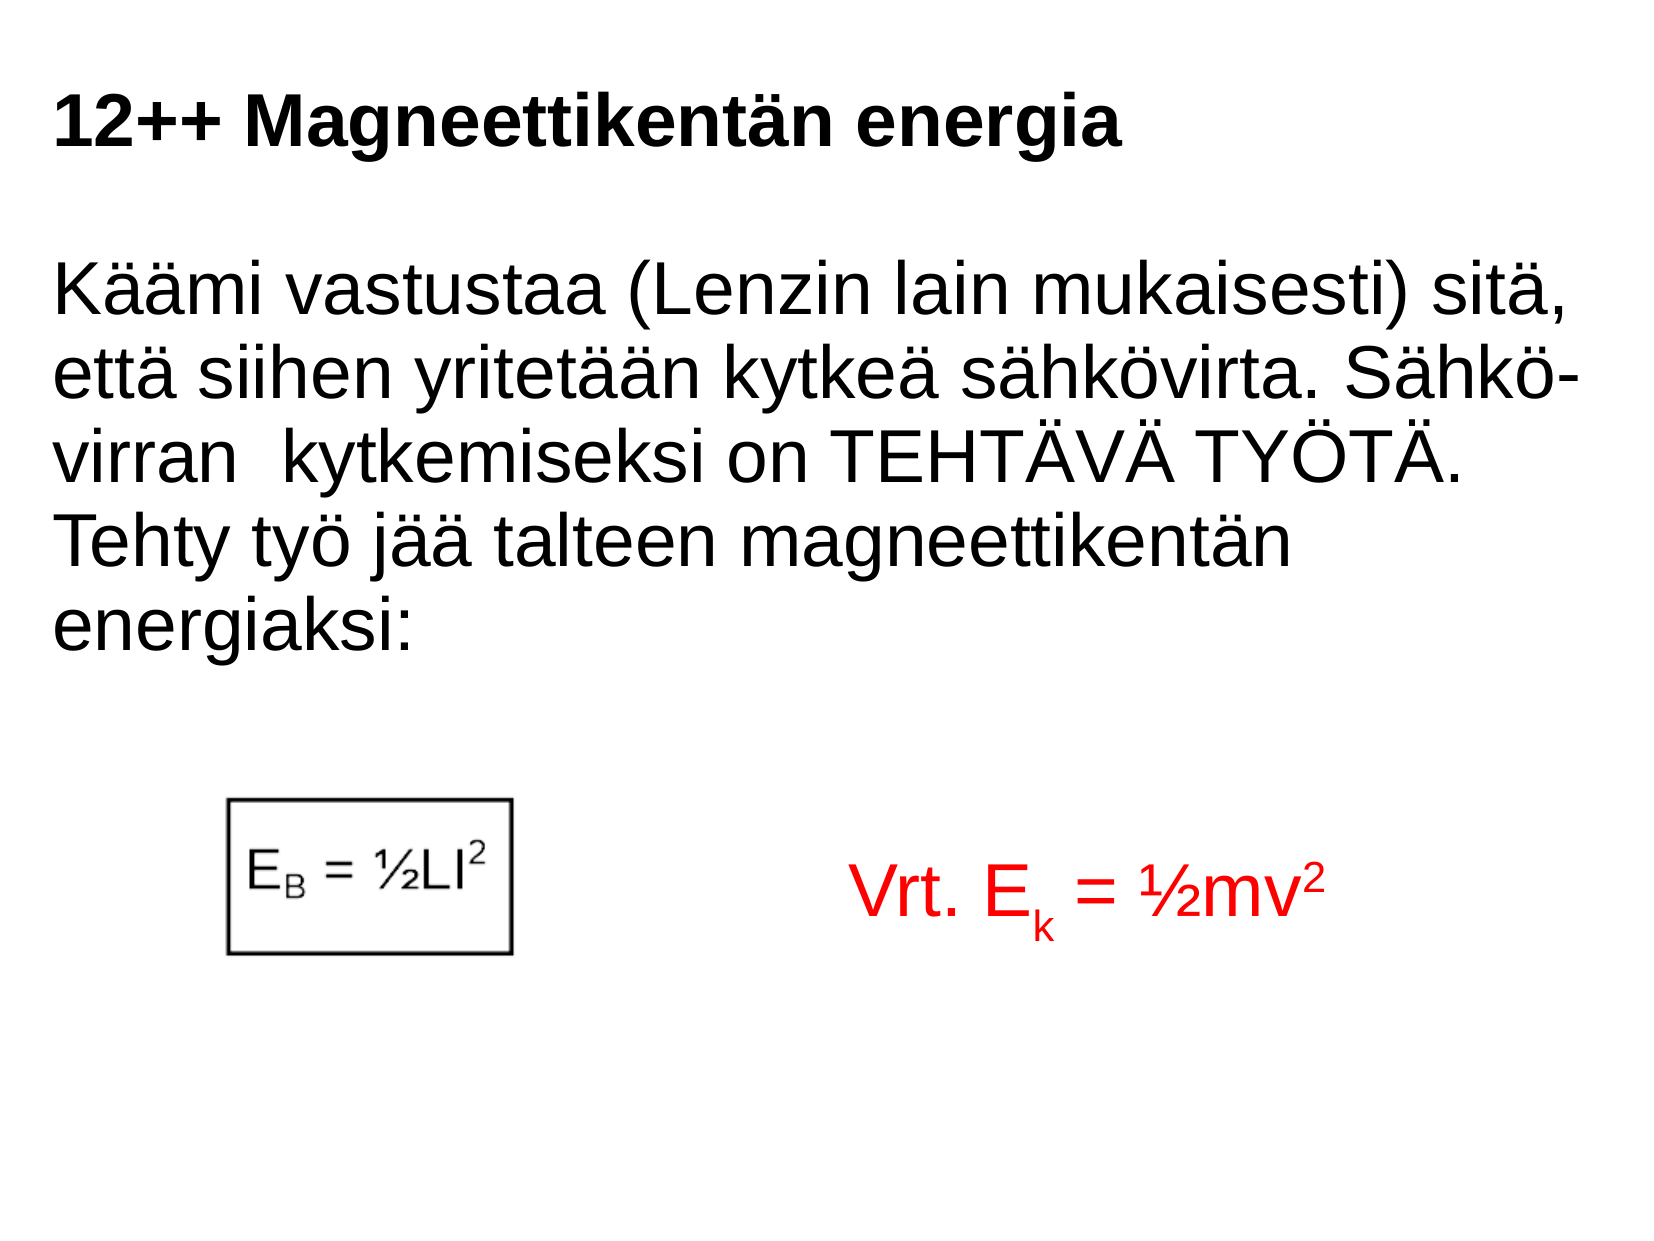

12++ Magneettikentän energia
Käämi vastustaa (Lenzin lain mukaisesti) sitä,
että siihen yritetään kytkeä sähkövirta. Sähkö-virran kytkemiseksi on TEHTÄVÄ TYÖTÄ. Tehty työ jää talteen magneettikentän energiaksi:
 Vrt. Ek = ½mv2